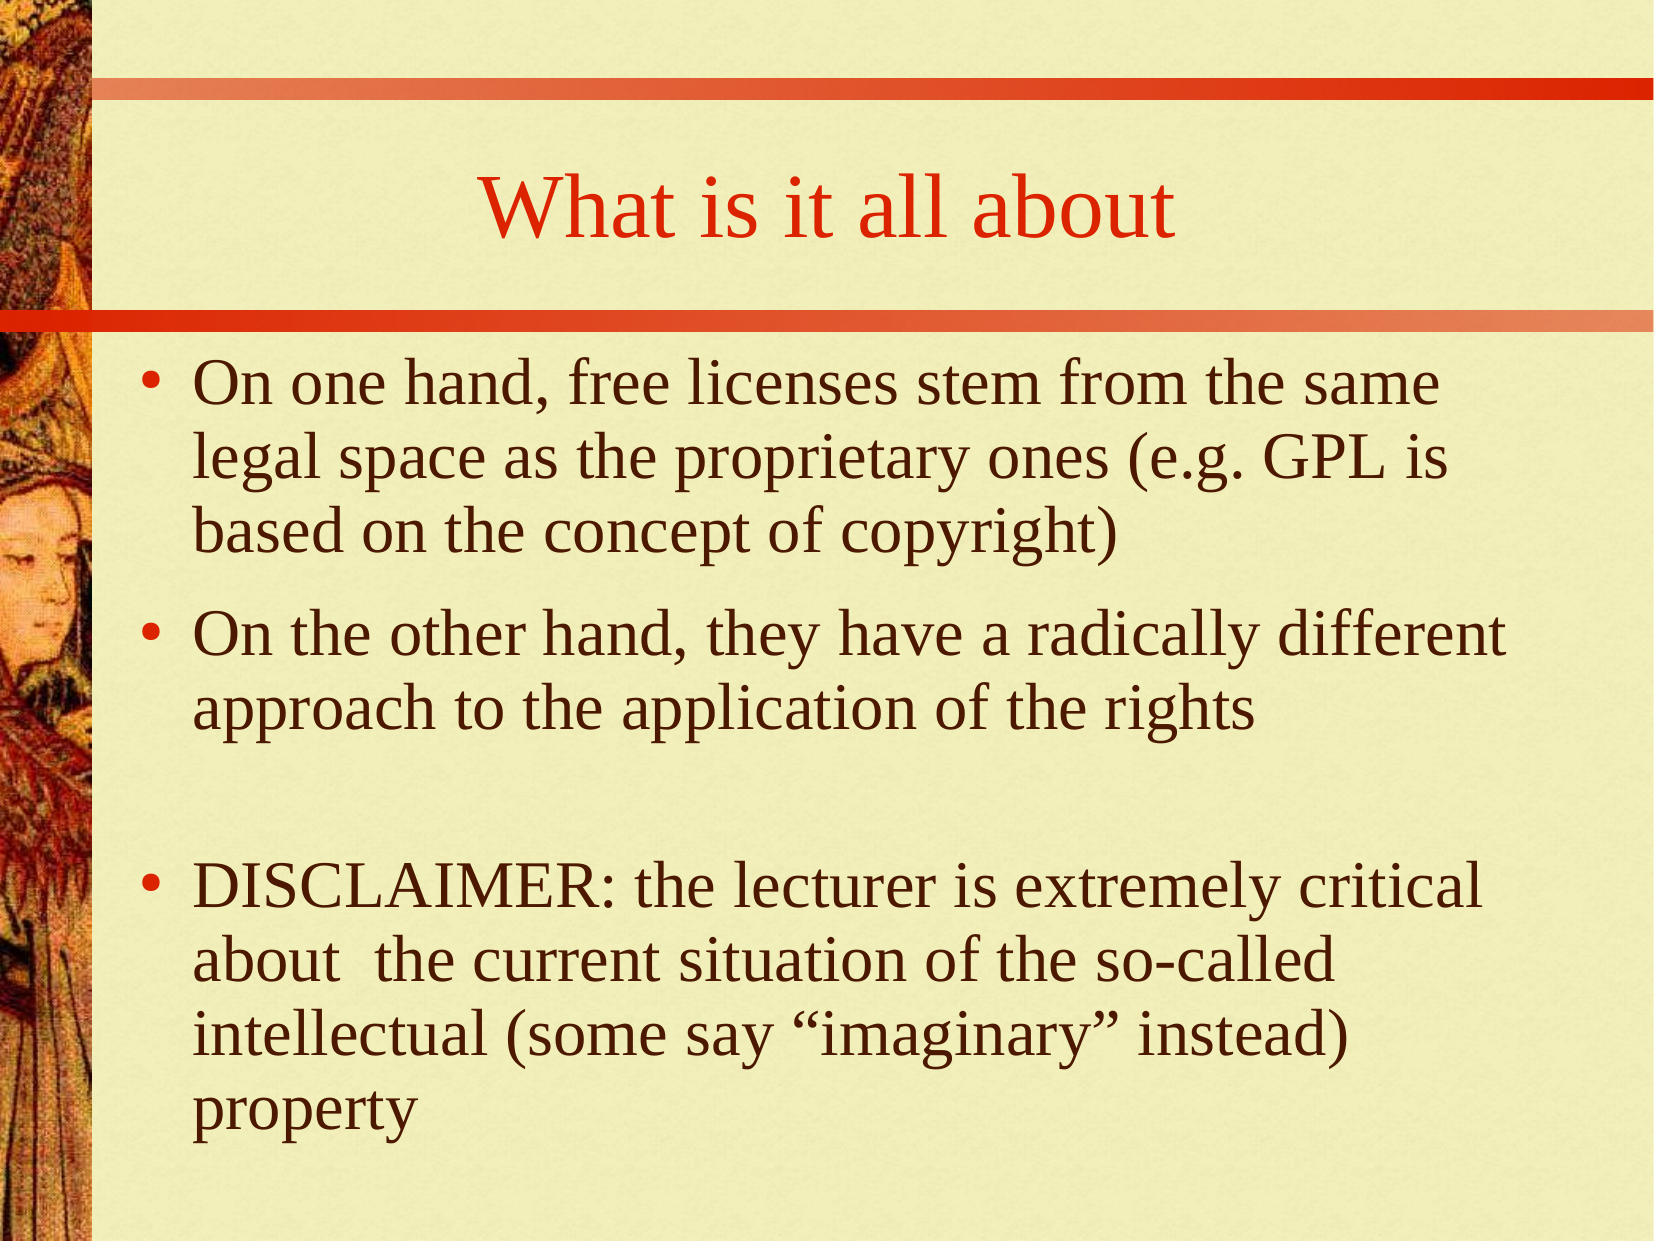

# What is it all about
On one hand, free licenses stem from the same legal space as the proprietary ones (e.g. GPL is based on the concept of copyright)
On the other hand, they have a radically different approach to the application of the rights
DISCLAIMER: the lecturer is extremely critical about the current situation of the so-called intellectual (some say “imaginary” instead) property